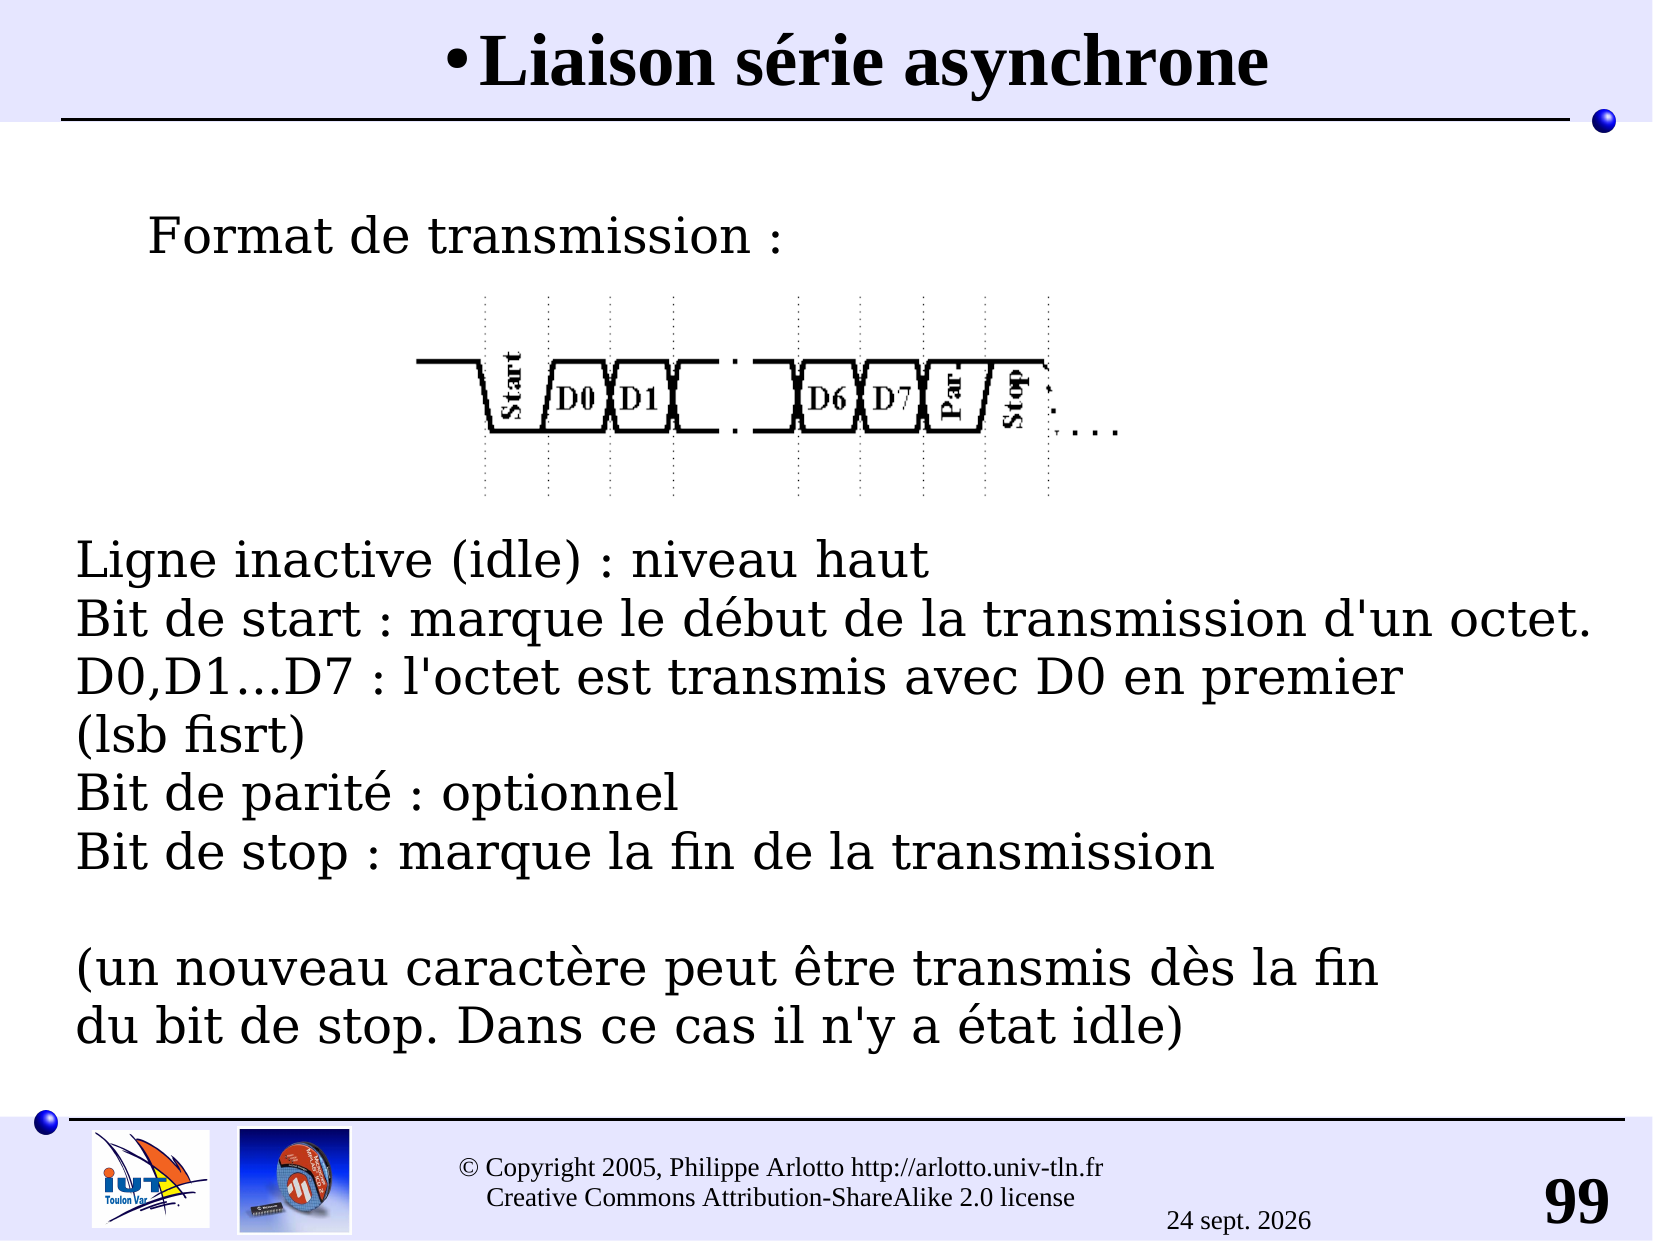

# Liaison série asynchrone
Format de transmission :
Ligne inactive (idle) : niveau haut
Bit de start : marque le début de la transmission d'un octet.
D0,D1...D7 : l'octet est transmis avec D0 en premier
(lsb fisrt)
Bit de parité : optionnel
Bit de stop : marque la fin de la transmission
(un nouveau caractère peut être transmis dès la fin
du bit de stop. Dans ce cas il n'y a état idle)